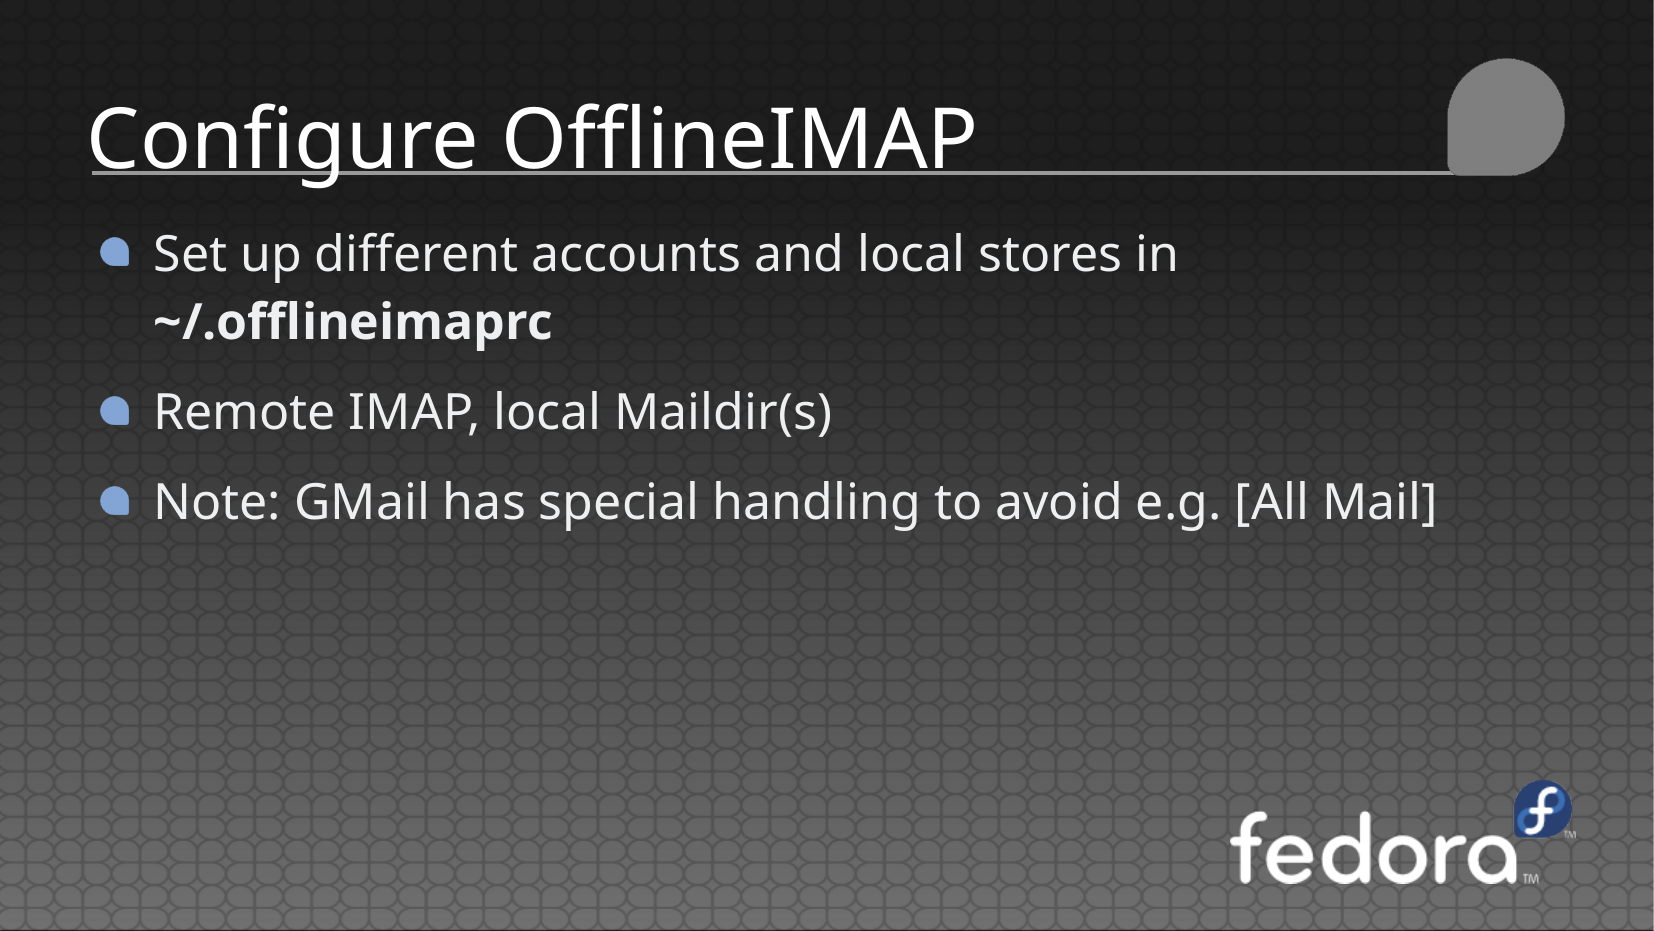

# Configure OfflineIMAP
Set up different accounts and local stores in ~/.offlineimaprc
Remote IMAP, local Maildir(s)
Note: GMail has special handling to avoid e.g. [All Mail]